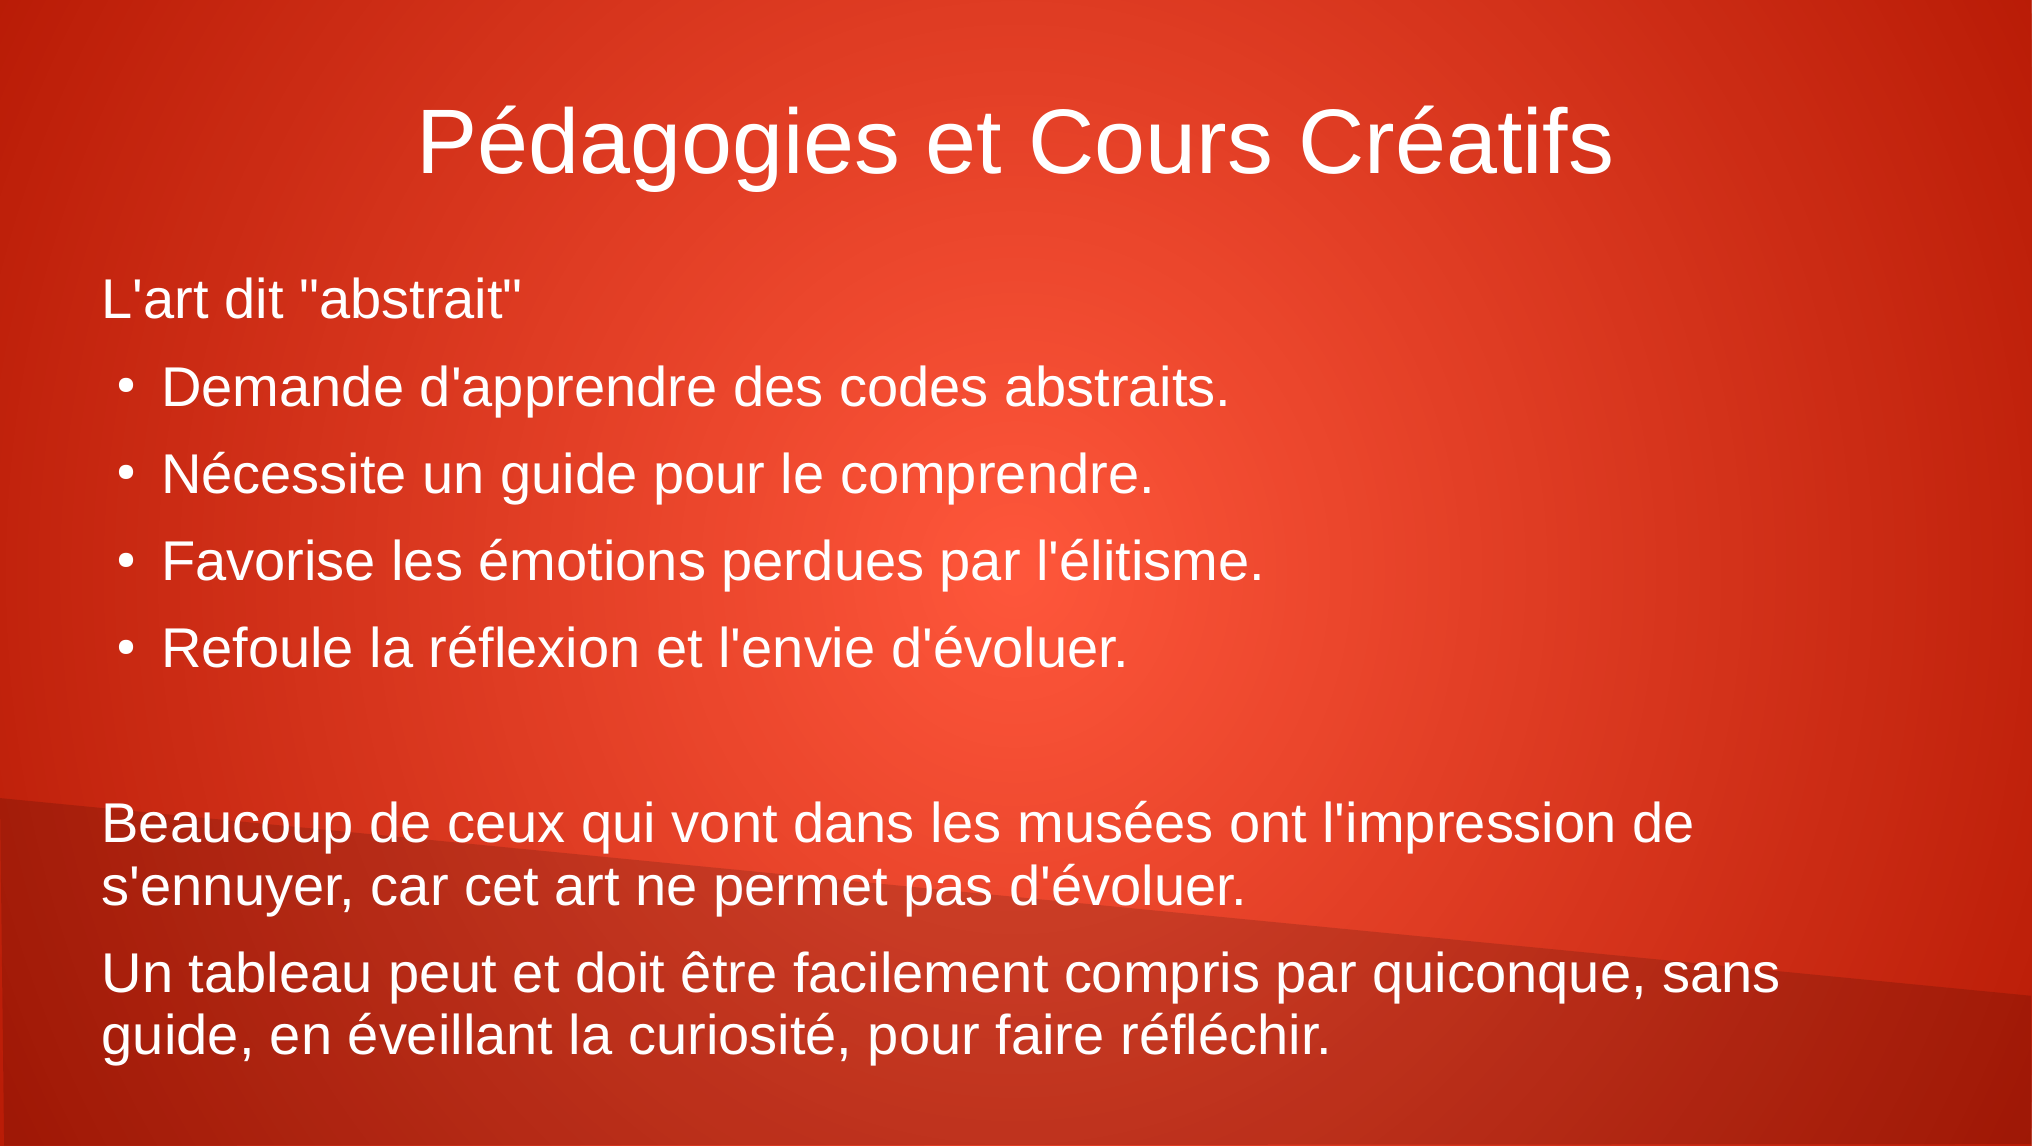

# Pédagogies et Cours Créatifs
L'art dit "abstrait"
Demande d'apprendre des codes abstraits.
Nécessite un guide pour le comprendre.
Favorise les émotions perdues par l'élitisme.
Refoule la réflexion et l'envie d'évoluer.
Beaucoup de ceux qui vont dans les musées ont l'impression de s'ennuyer, car cet art ne permet pas d'évoluer.
Un tableau peut et doit être facilement compris par quiconque, sans guide, en éveillant la curiosité, pour faire réfléchir.